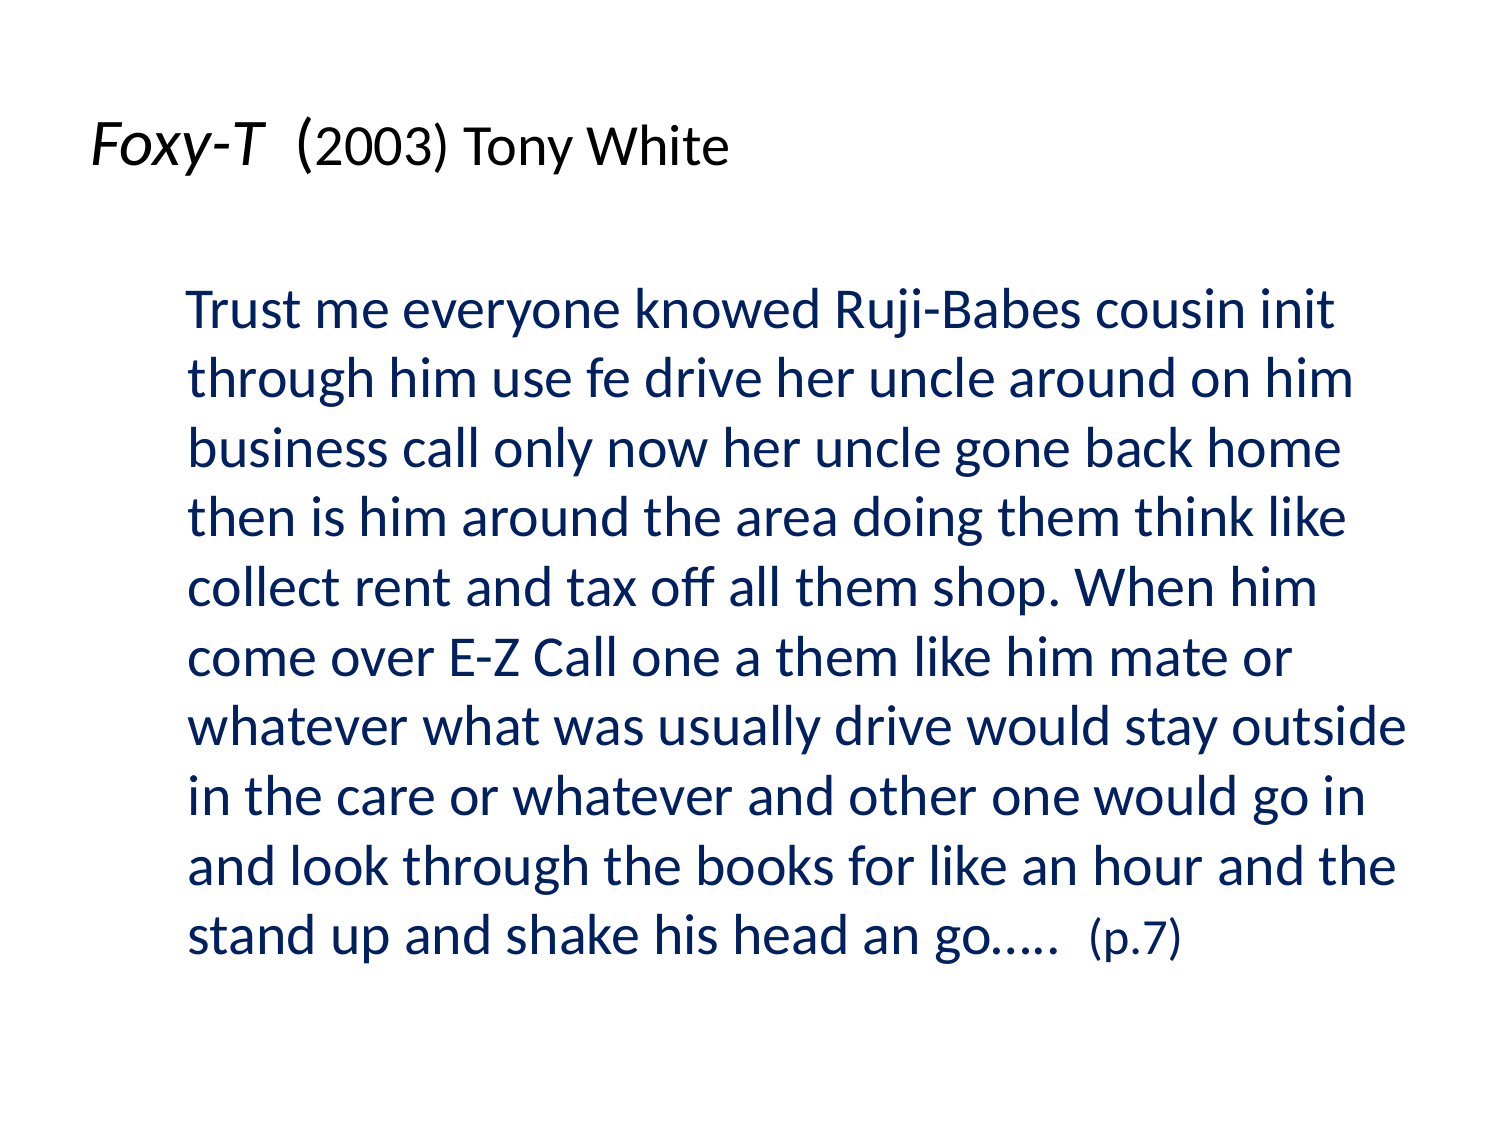

Foxy-T (2003) Tony White
# Trust me everyone knowed Ruji-Babes cousin init through him use fe drive her uncle around on him business call only now her uncle gone back home then is him around the area doing them think like collect rent and tax off all them shop. When him come over E-Z Call one a them like him mate or whatever what was usually drive would stay outside in the care or whatever and other one would go in and look through the books for like an hour and the stand up and shake his head an go….. (p.7)